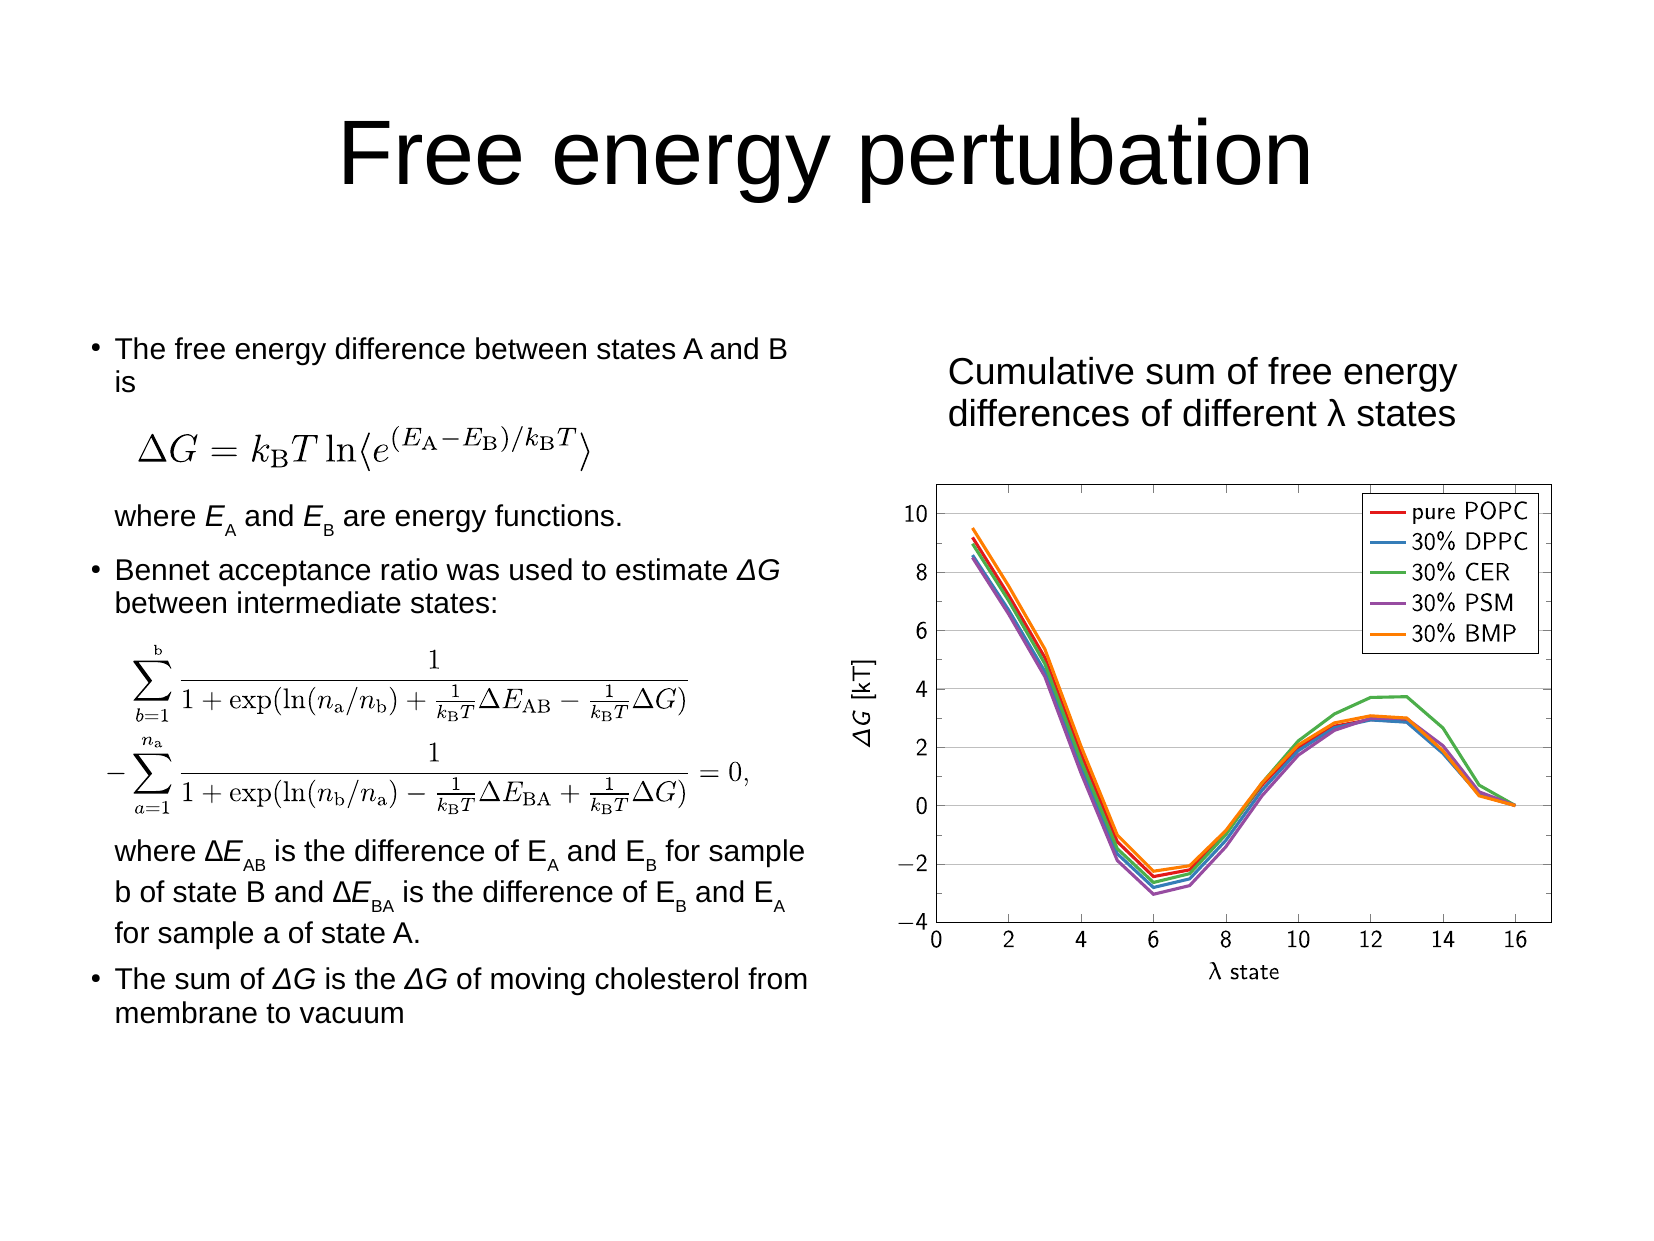

# Free energy pertubation
The free energy difference between states A and B is
where EA and EB are energy functions.
Bennet acceptance ratio was used to estimate ΔG between intermediate states:
where ∆EAB is the difference of EA and EB for sample b of state B and ∆EBA is the difference of EB and EA for sample a of state A.
The sum of ΔG is the ΔG of moving cholesterol from membrane to vacuum
Cumulative sum of free energy differences of different λ states